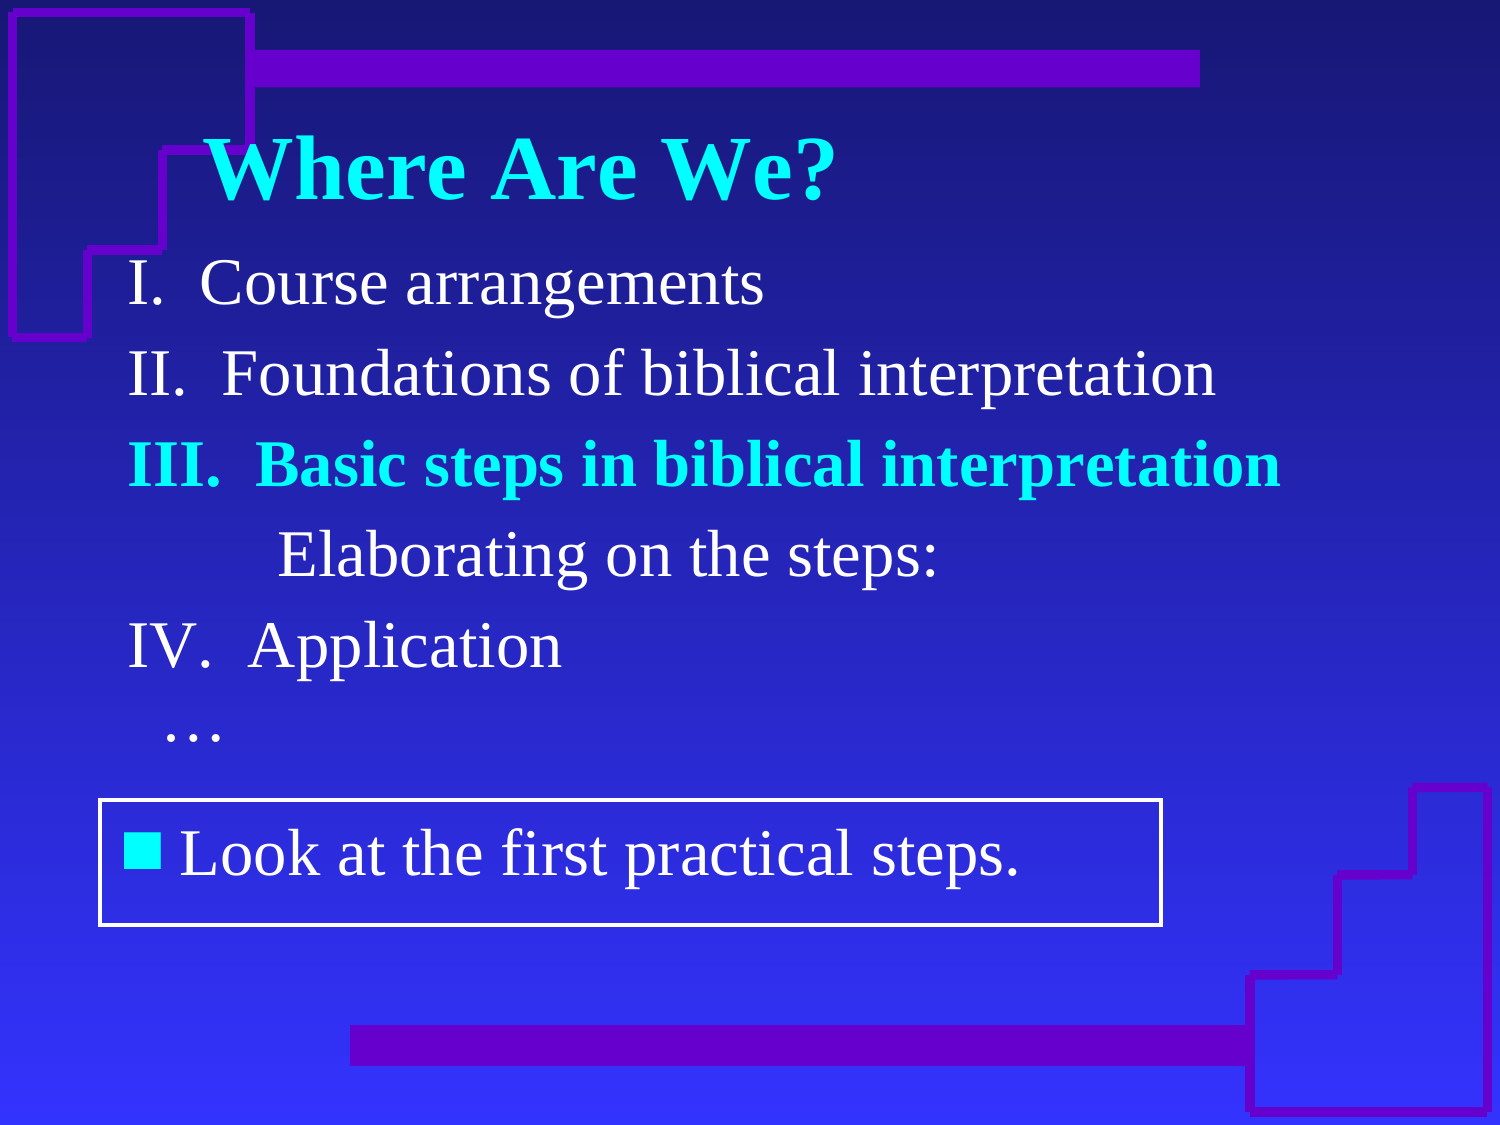

# Where Are We?
I. Course arrangements
II. Foundations of biblical interpretation
III. Basic steps in biblical interpretation
		Elaborating on the steps:
IV. Application
 …
Look at the first practical steps.